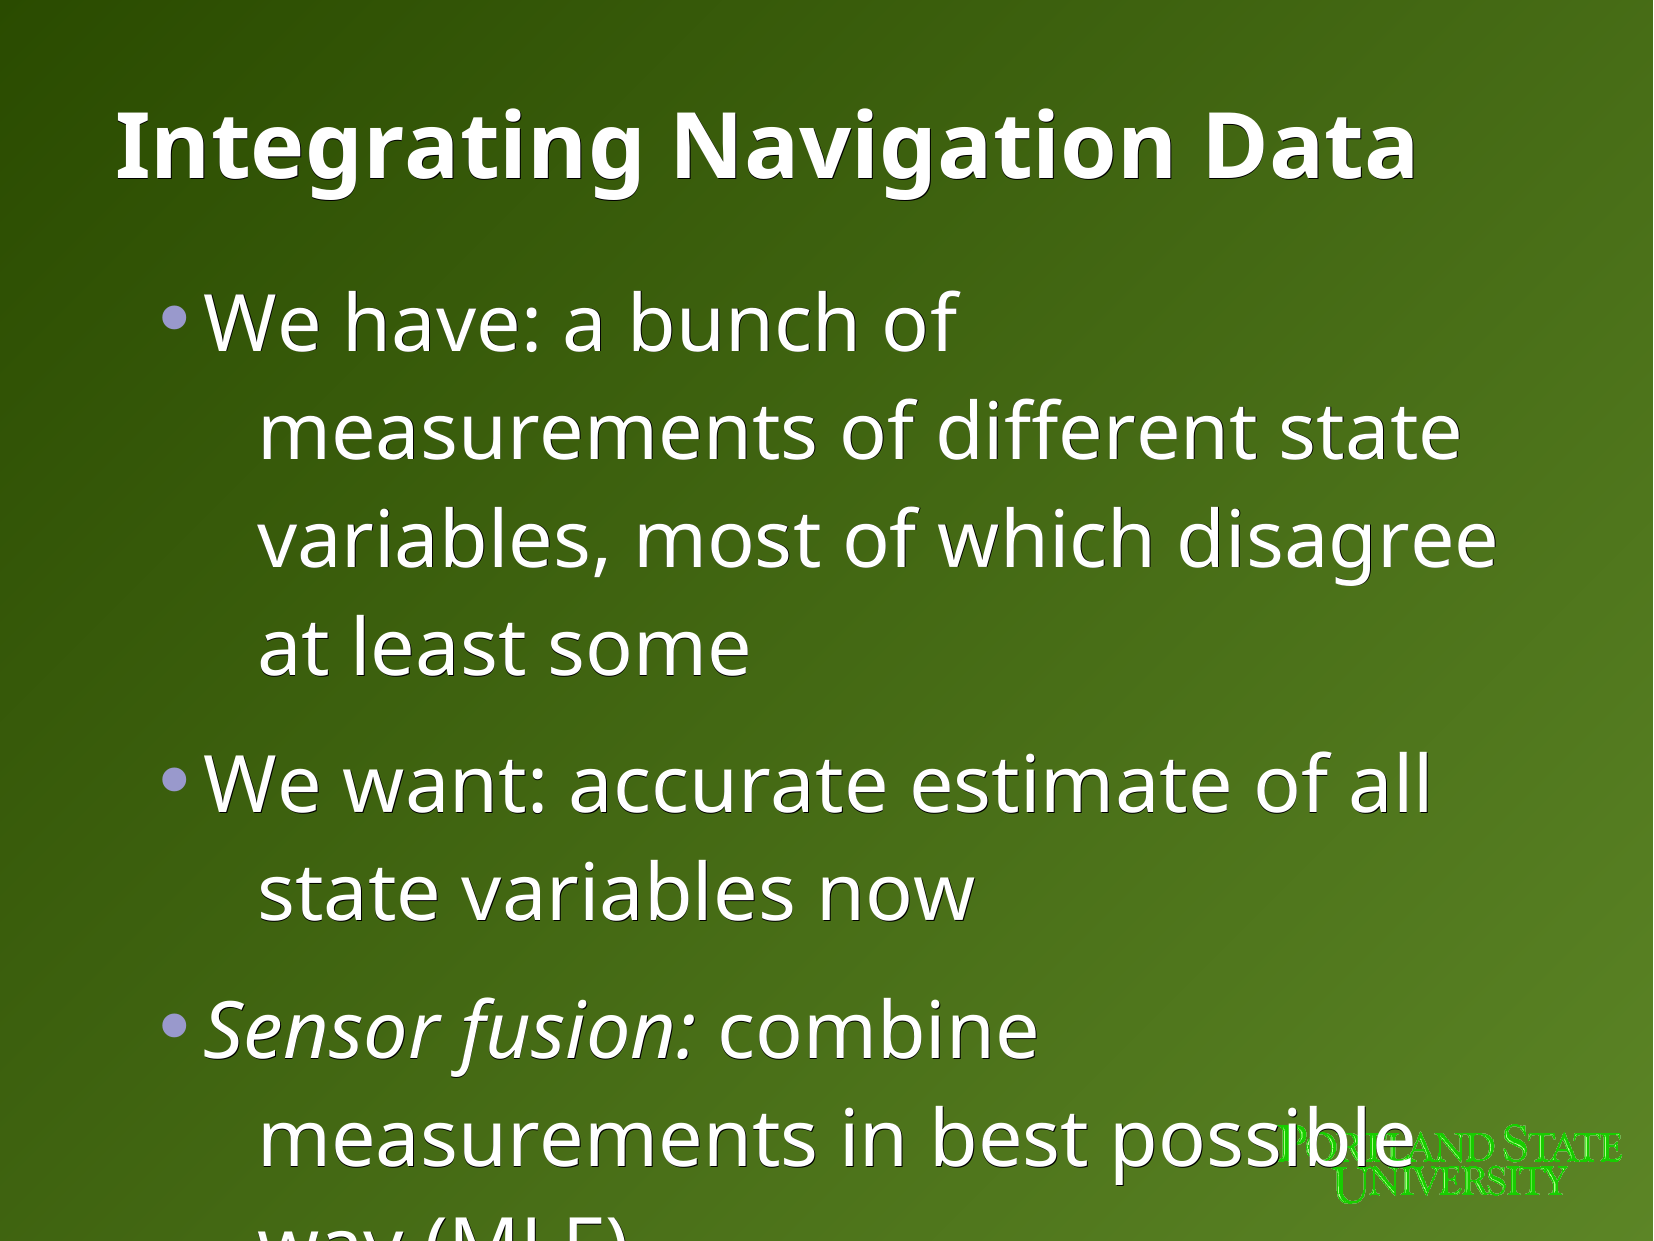

# Integrating Navigation Data
We have: a bunch of measurements of different state variables, most of which disagree at least some
We want: accurate estimate of all state variables now
Sensor fusion: combine measurements in best possible way (MLE)